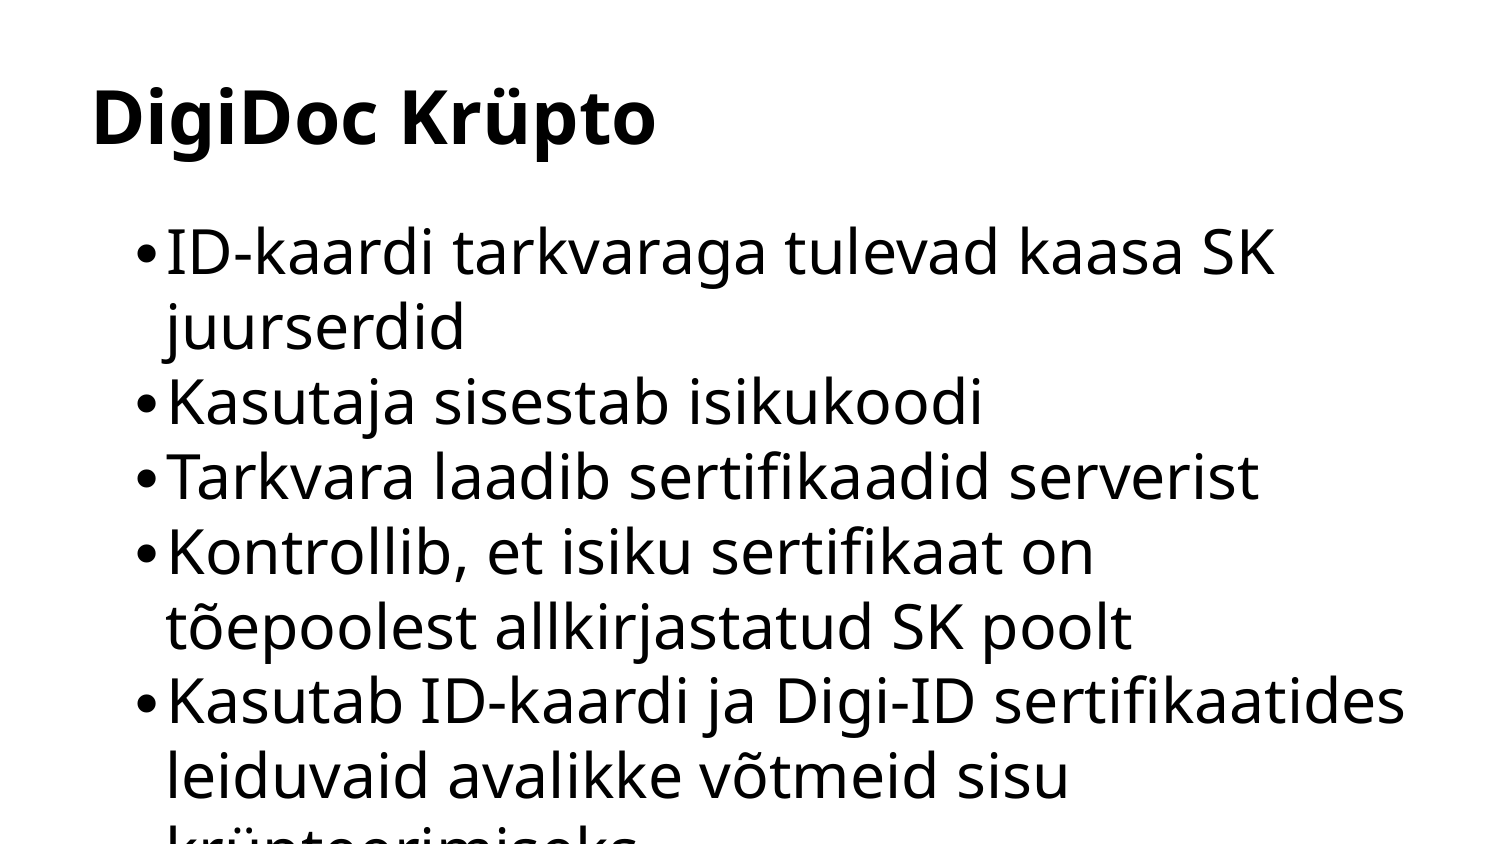

# DigiDoc Krüpto
ID-kaardi tarkvaraga tulevad kaasa SK juurserdid
Kasutaja sisestab isikukoodi
Tarkvara laadib sertifikaadid serverist
Kontrollib, et isiku sertifikaat on tõepoolest allkirjastatud SK poolt
Kasutab ID-kaardi ja Digi-ID sertifikaatides leiduvaid avalikke võtmeid sisu krüpteerimiseks